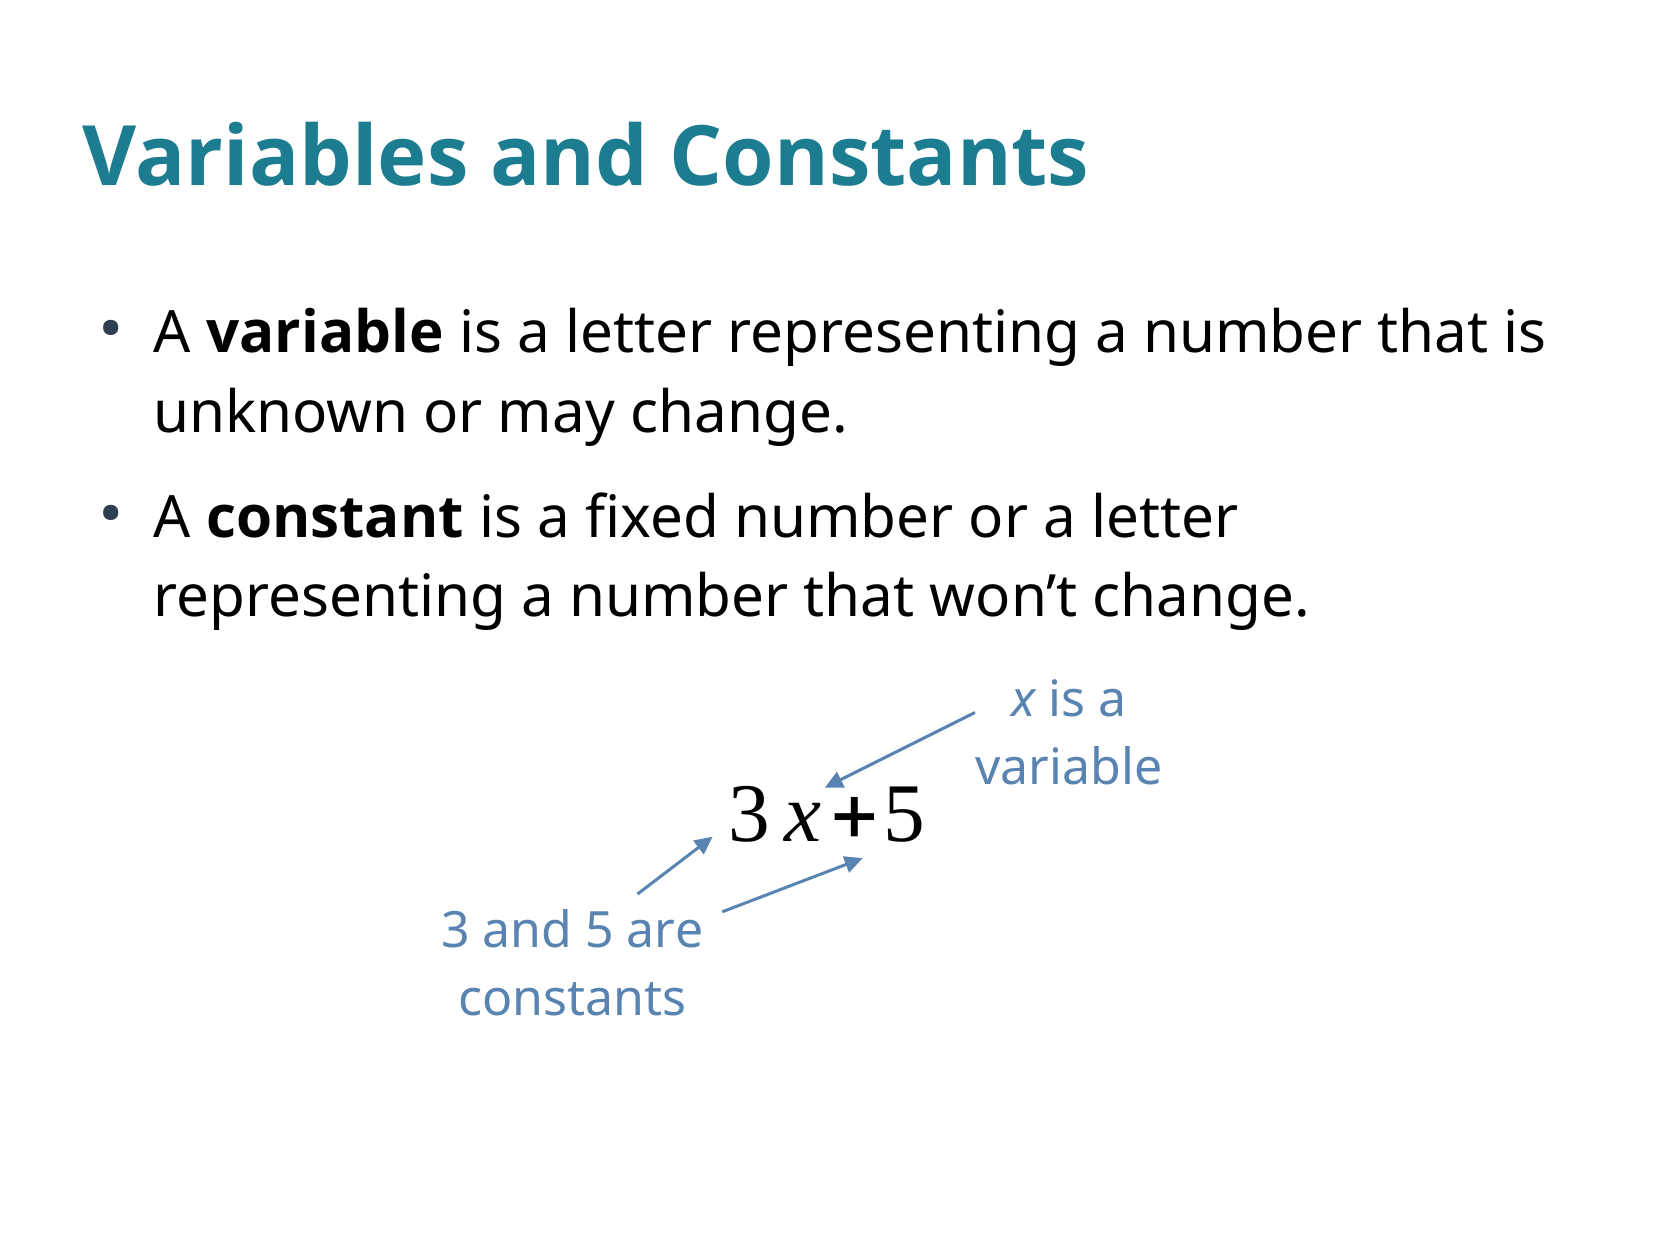

# Variables and Constants
A variable is a letter representing a number that is unknown or may change.
A constant is a fixed number or a letter representing a number that won’t change.
x is a variable
3 and 5 are constants